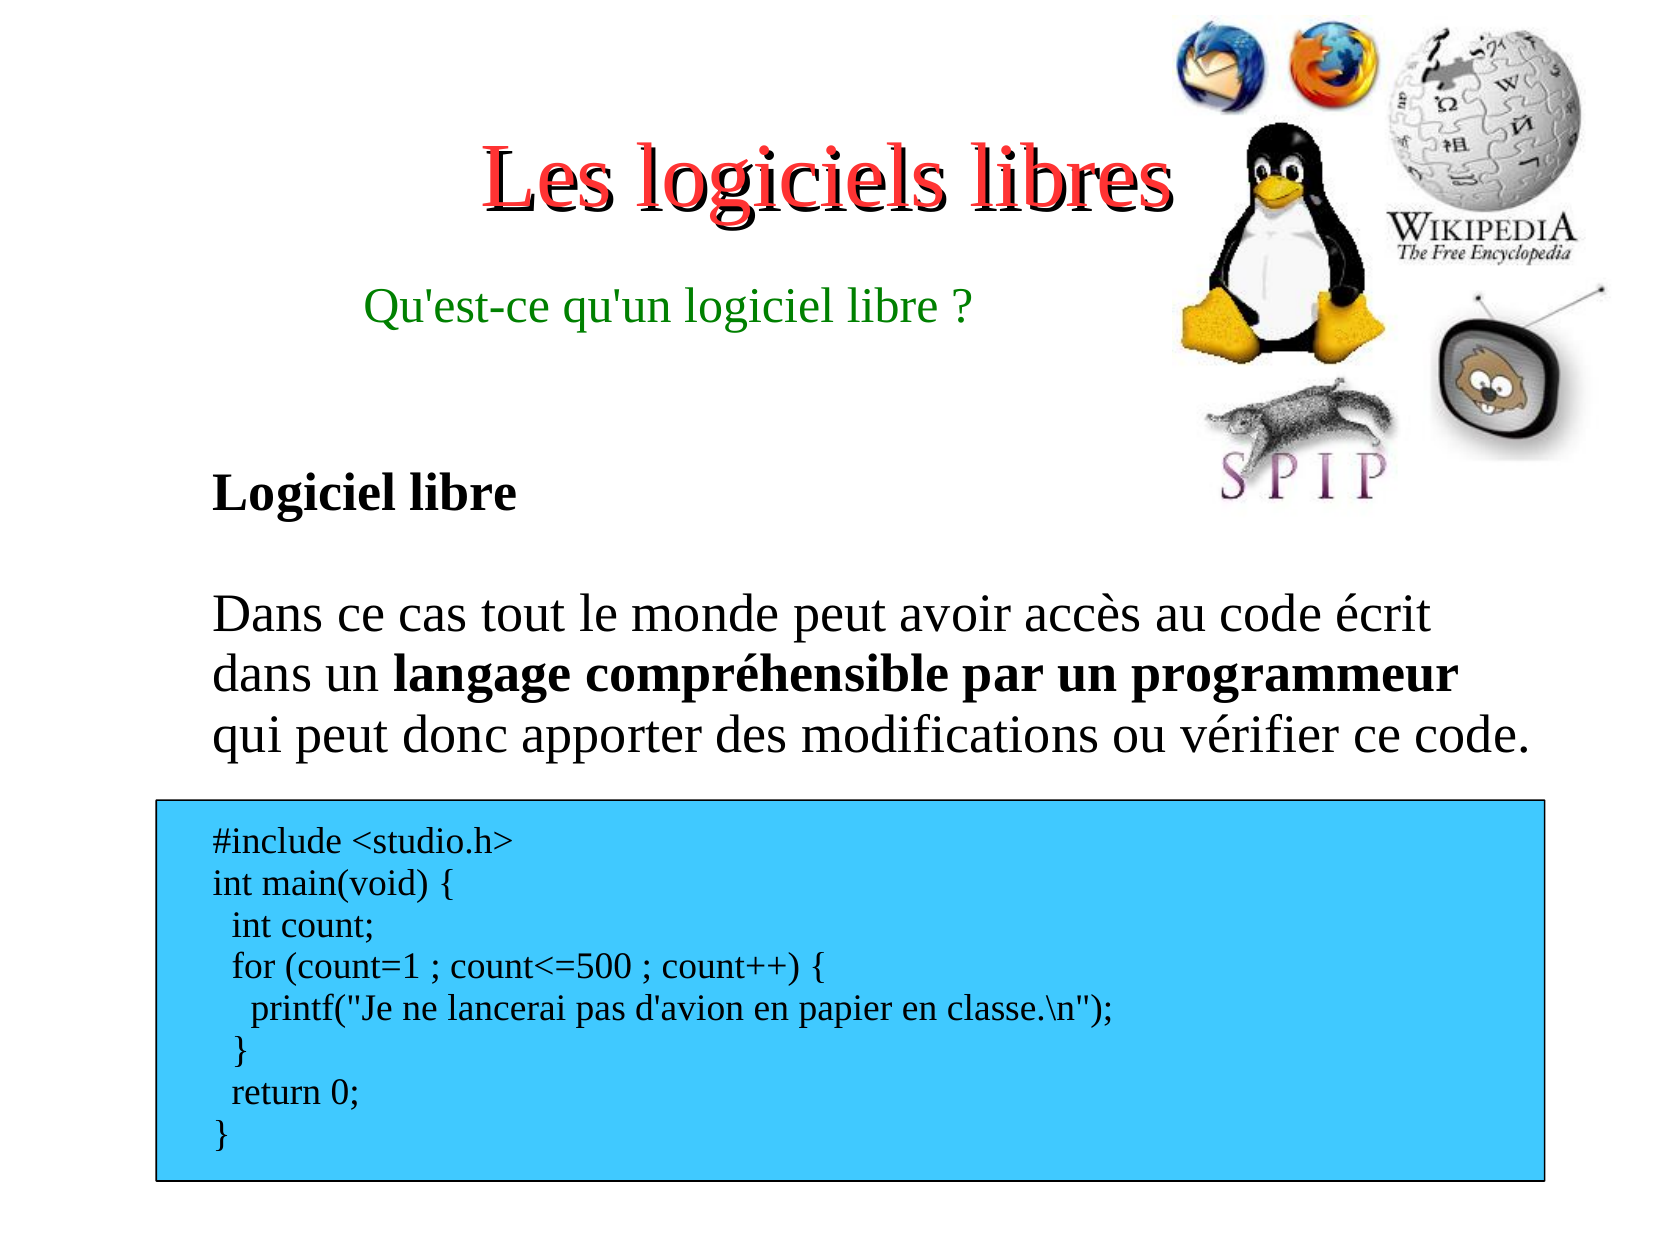

# Les logiciels libres
Qu'est-ce qu'un logiciel libre ?
Logiciel libre
Dans ce cas tout le monde peut avoir accès au code écrit dans un langage compréhensible par un programmeur qui peut donc apporter des modifications ou vérifier ce code.
#include <studio.h>
int main(void) {
 int count;
 for (count=1 ; count<=500 ; count++) {
 printf("Je ne lancerai pas d'avion en papier en classe.\n");
 }
 return 0;
}